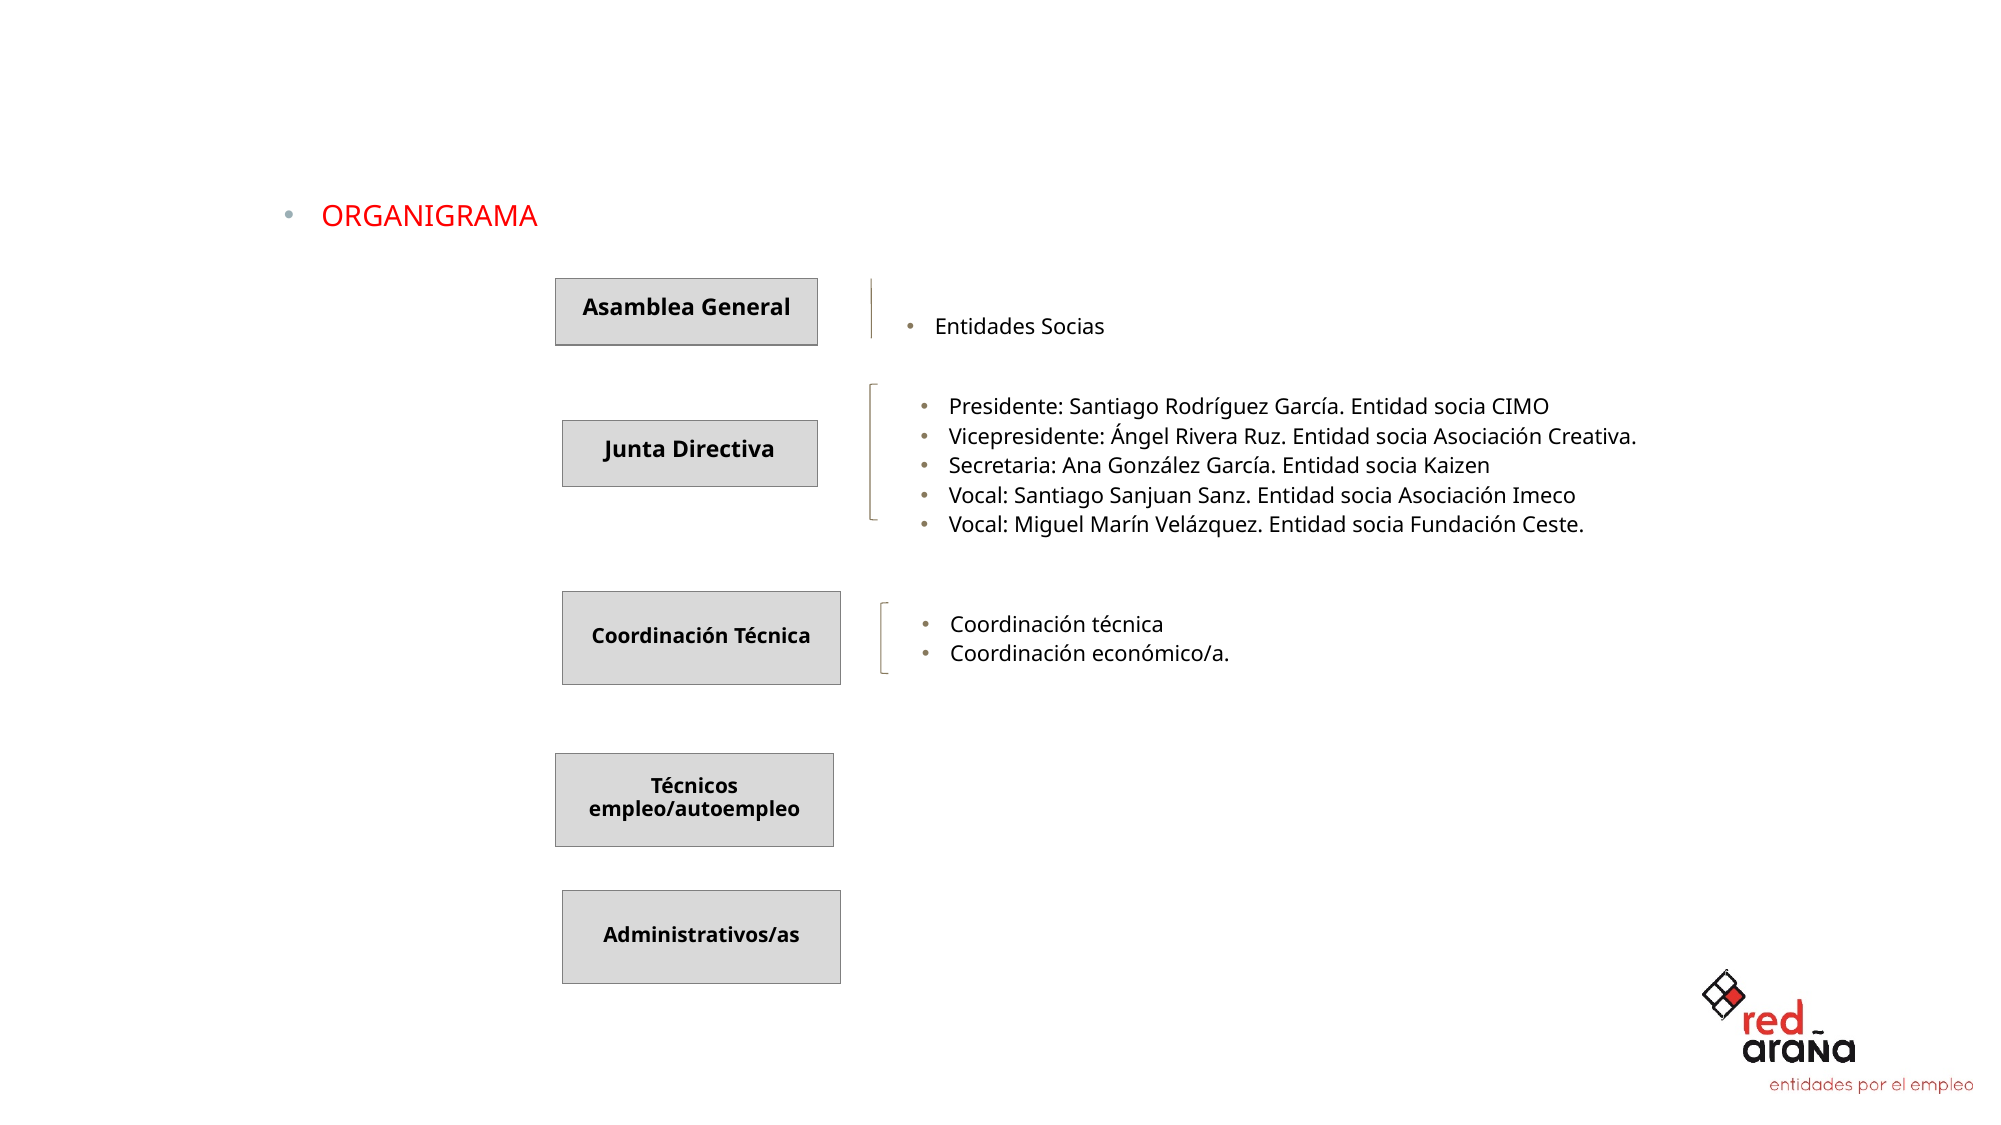

# ORGANIGRAMA
Entidades Socias
Asamblea General
Presidente: Santiago Rodríguez García. Entidad socia CIMO
Vicepresidente: Ángel Rivera Ruz. Entidad socia Asociación Creativa.
Secretaria: Ana González García. Entidad socia Kaizen
Vocal: Santiago Sanjuan Sanz. Entidad socia Asociación Imeco
Vocal: Miguel Marín Velázquez. Entidad socia Fundación Ceste.
Junta Directiva
Coordinación Técnica
Coordinación técnica
Coordinación económico/a.
Técnicos empleo/autoempleo
Administrativos/as